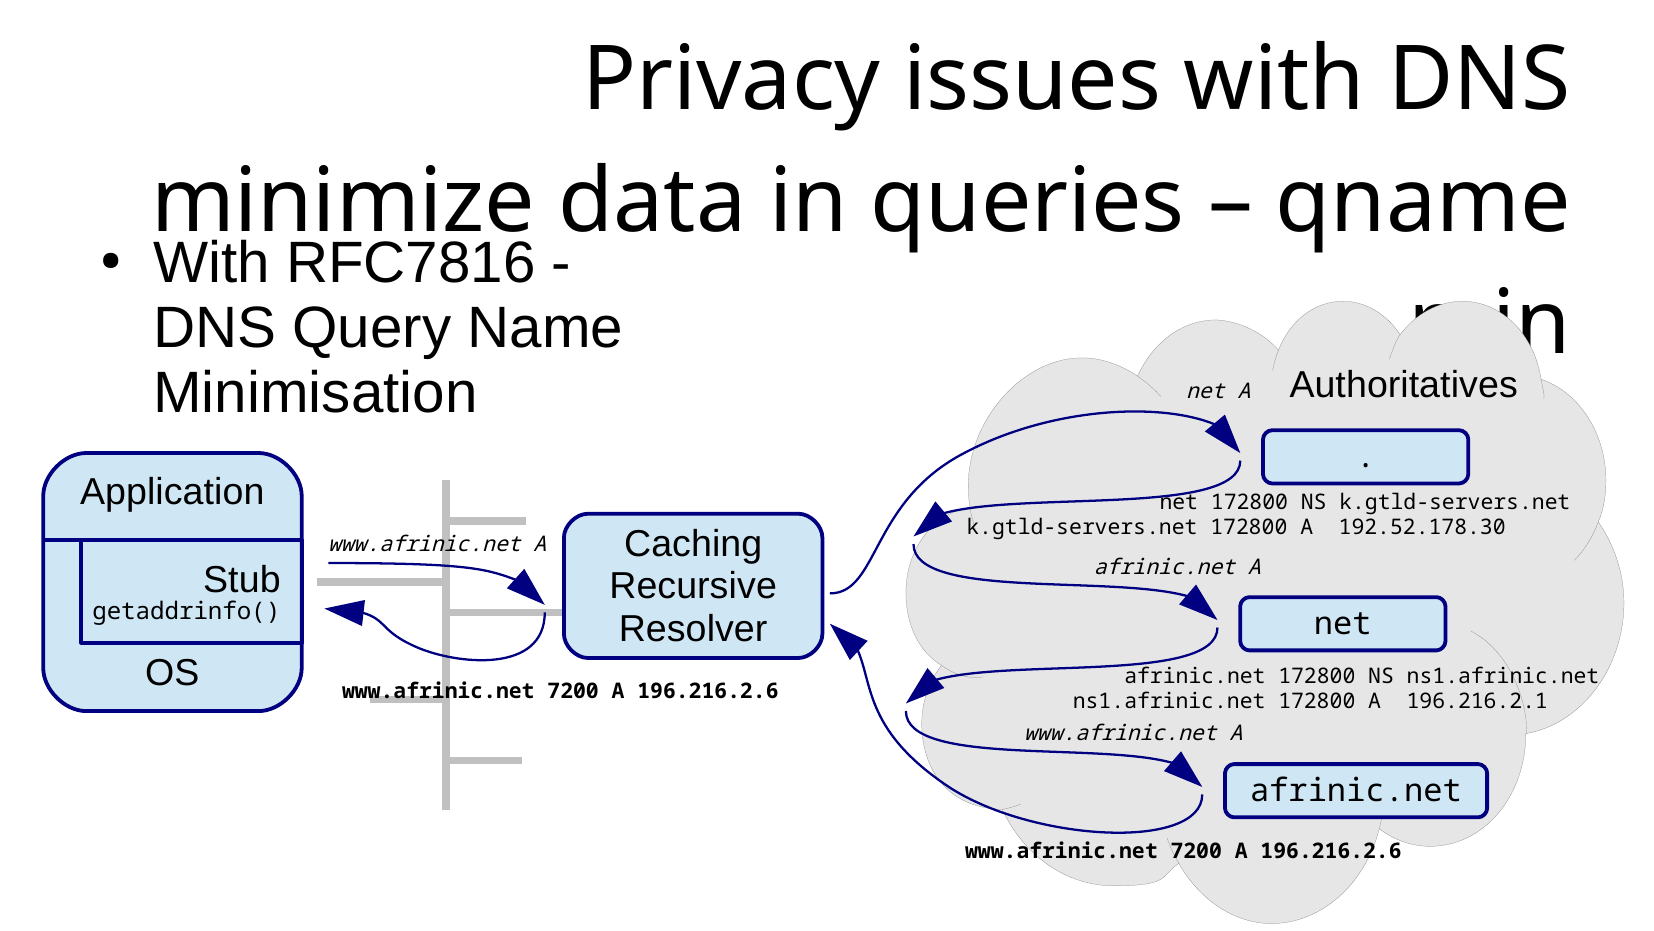

# Privacy issues with DNS minimize data in queries – qname min
With RFC7816 -
DNS Query Name Minimisation